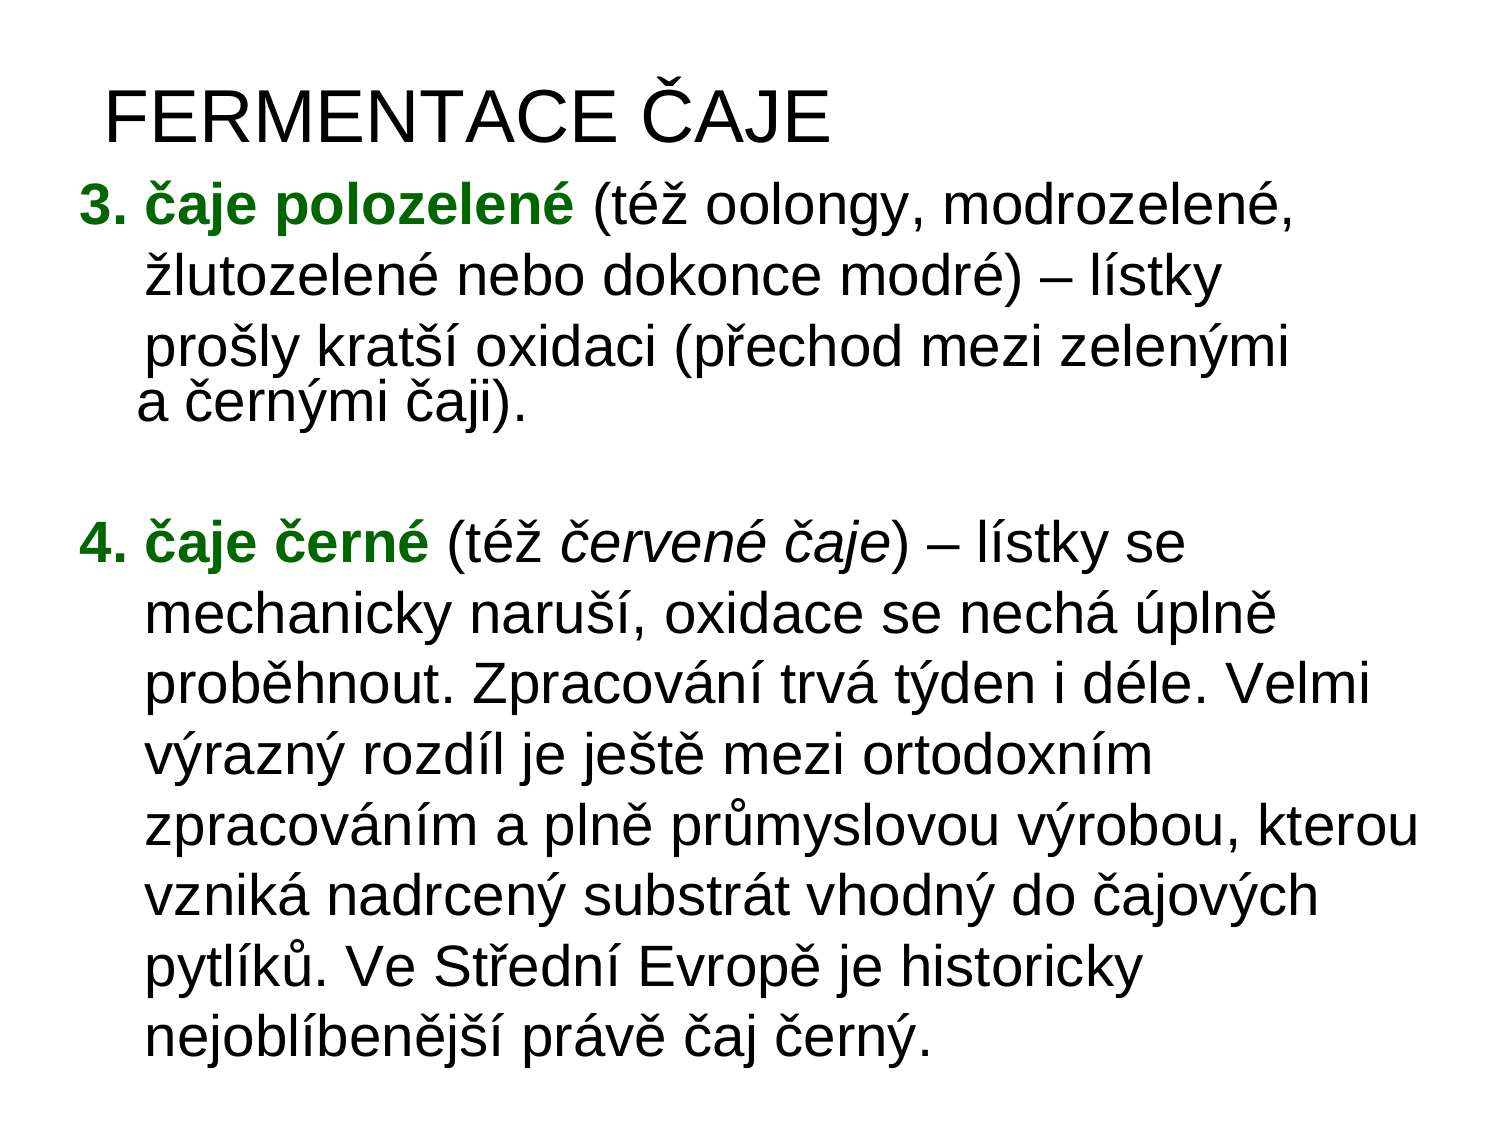

# FERMENTACE ČAJE
3. čaje polozelené (též oolongy, modrozelené,
 žlutozelené nebo dokonce modré) – lístky
 prošly kratší oxidaci (přechod mezi zelenými
a černými čaji).
4. čaje černé (též červené čaje) – lístky se
 mechanicky naruší, oxidace se nechá úplně
 proběhnout. Zpracování trvá týden i déle. Velmi
 výrazný rozdíl je ještě mezi ortodoxním
 zpracováním a plně průmyslovou výrobou, kterou
 vzniká nadrcený substrát vhodný do čajových
 pytlíků. Ve Střední Evropě je historicky
 nejoblíbenější právě čaj černý.